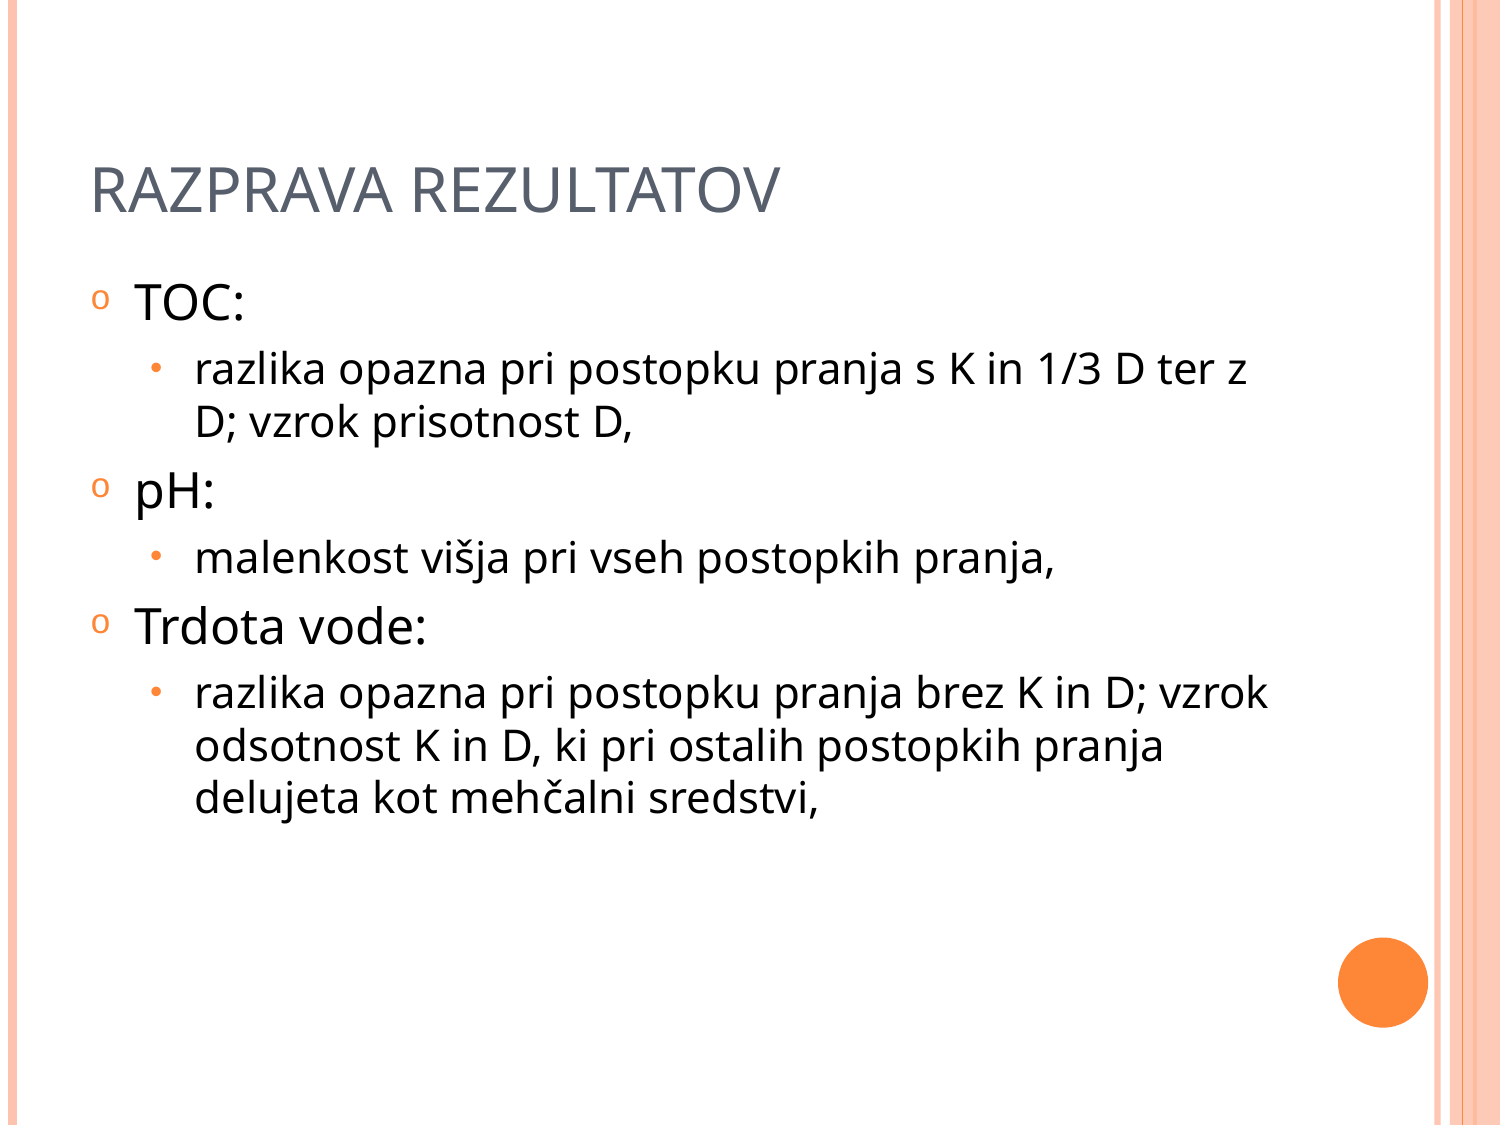

# RAZPRAVA REZULTATOV
TOC:
razlika opazna pri postopku pranja s K in 1/3 D ter z D; vzrok prisotnost D,
pH:
malenkost višja pri vseh postopkih pranja,
Trdota vode:
razlika opazna pri postopku pranja brez K in D; vzrok odsotnost K in D, ki pri ostalih postopkih pranja delujeta kot mehčalni sredstvi,